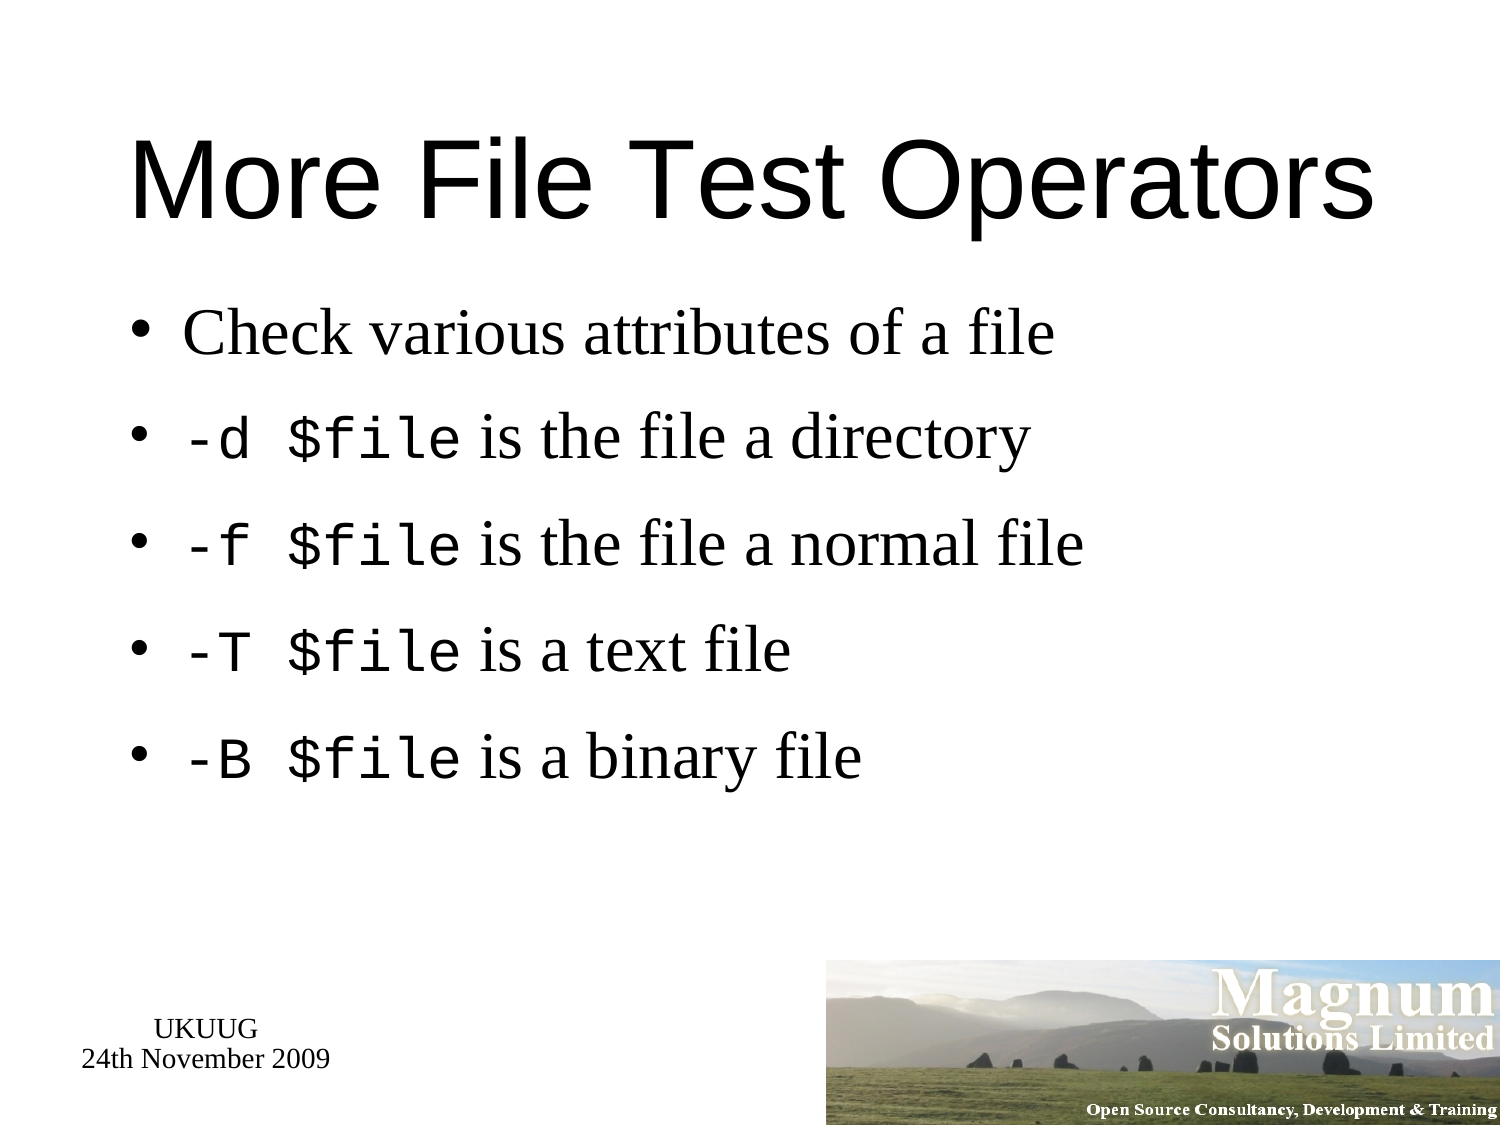

# More File Test Operators
Check various attributes of a file
-d $file is the file a directory
-f $file is the file a normal file
-T $file is a text file
-B $file is a binary file
59